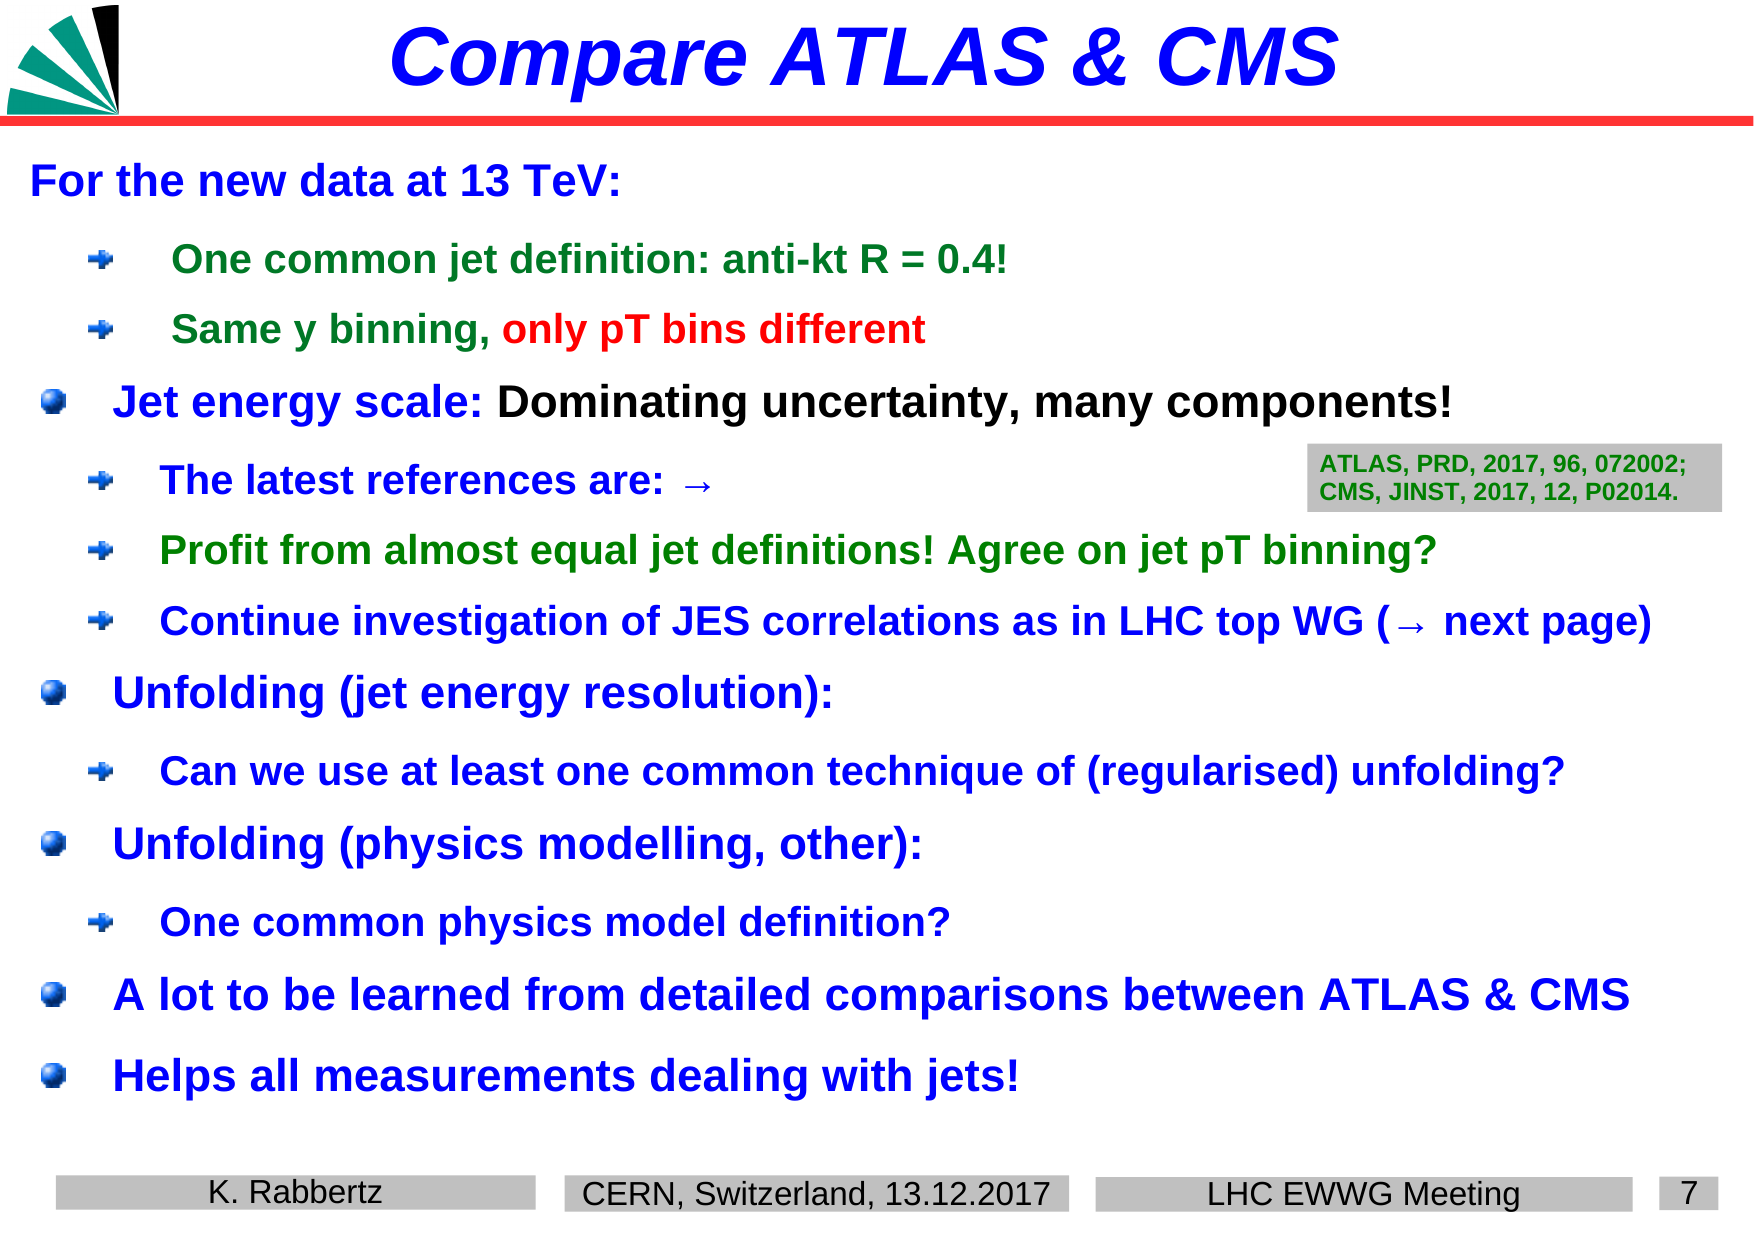

# Compare ATLAS & CMS
For the new data at 13 TeV:
 One common jet definition: anti-kt R = 0.4!
 Same y binning, only pT bins different
Jet energy scale: Dominating uncertainty, many components!
The latest references are: →
Profit from almost equal jet definitions! Agree on jet pT binning?
Continue investigation of JES correlations as in LHC top WG (→ next page)
Unfolding (jet energy resolution):
Can we use at least one common technique of (regularised) unfolding?
Unfolding (physics modelling, other):
One common physics model definition?
A lot to be learned from detailed comparisons between ATLAS & CMS
Helps all measurements dealing with jets!
ATLAS, PRD, 2017, 96, 072002;
CMS, JINST, 2017, 12, P02014.